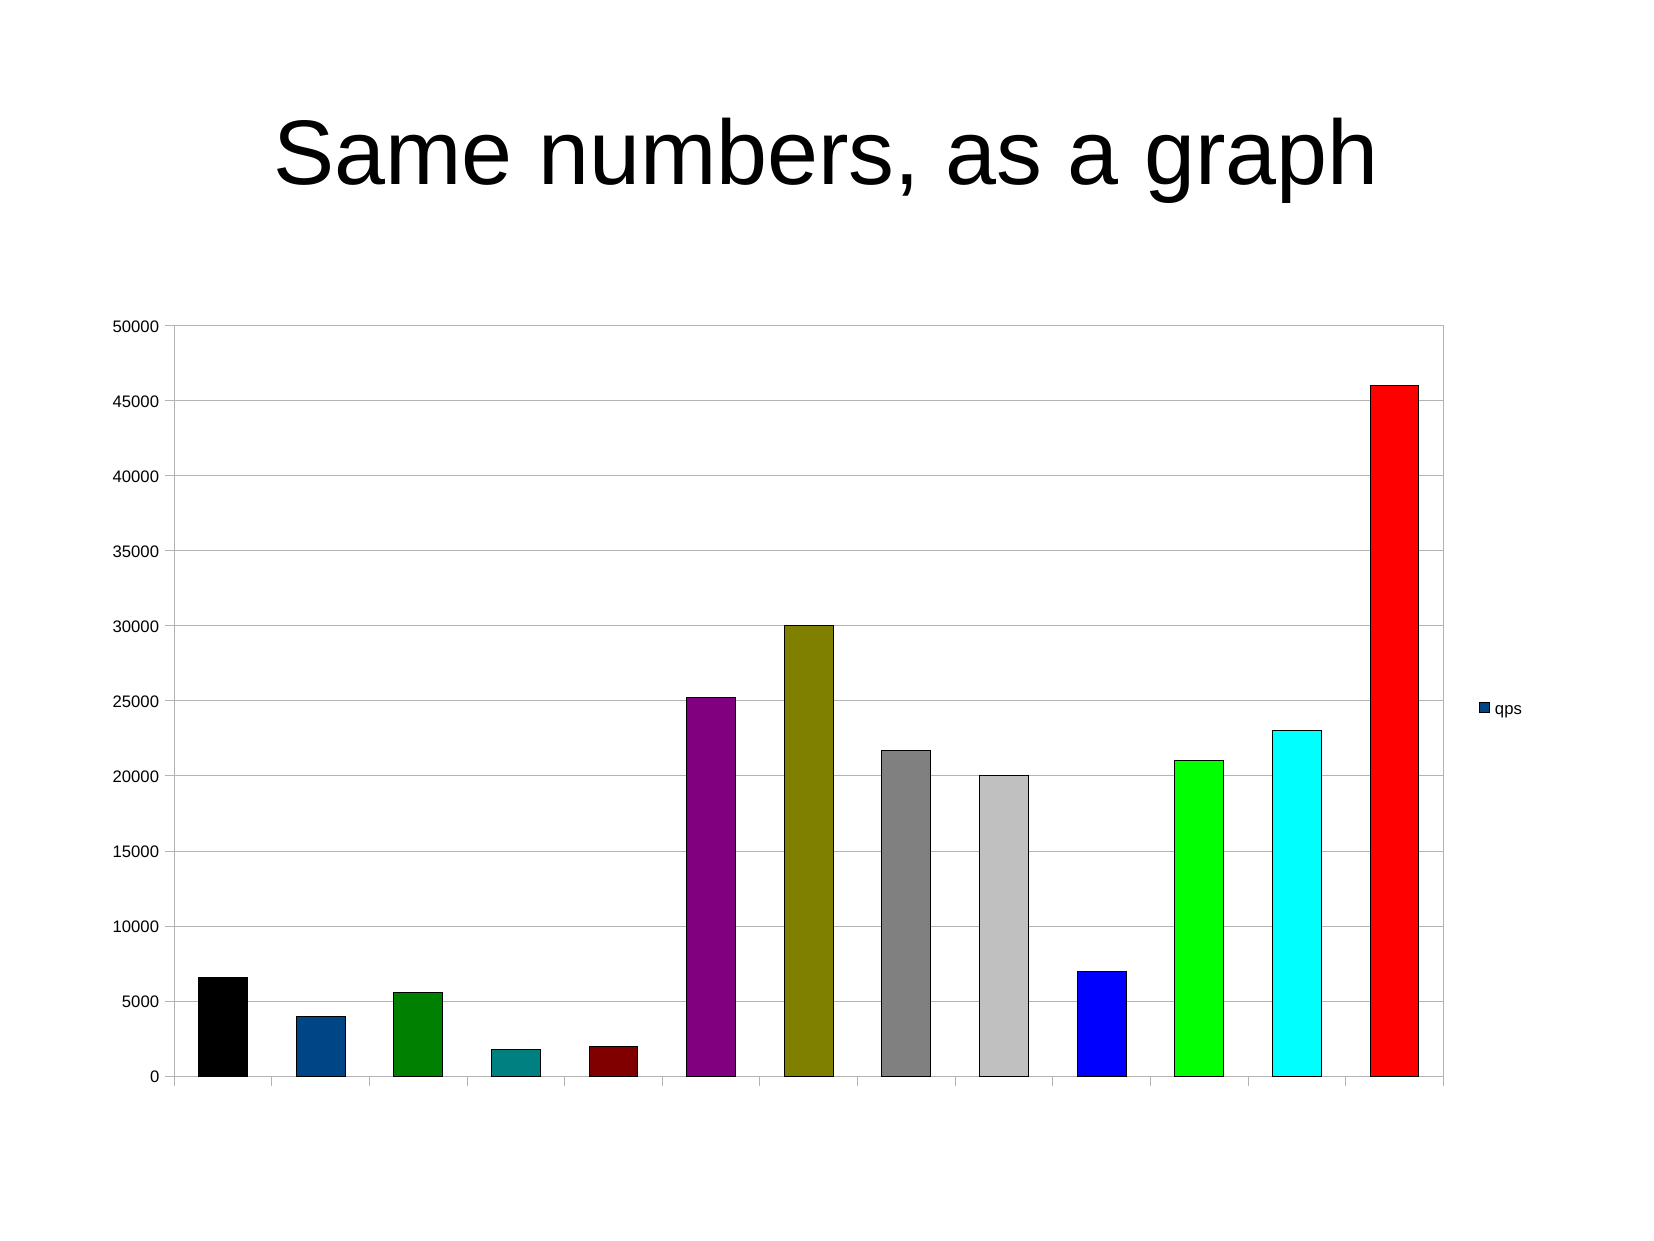

# Same numbers, as a graph
### Chart
| Category | qps |
|---|---|
| None | 6600.0 |
| None | 4000.0 |
| None | 5600.0 |
| None | 1800.0 |
| None | 2000.0 |
| None | 25200.0 |
| None | 30000.0 |
| None | 21700.0 |
| None | 20000.0 |
| None | 7000.0 |
| None | 21000.0 |
| None | 23000.0 |
| None | 46000.0 |